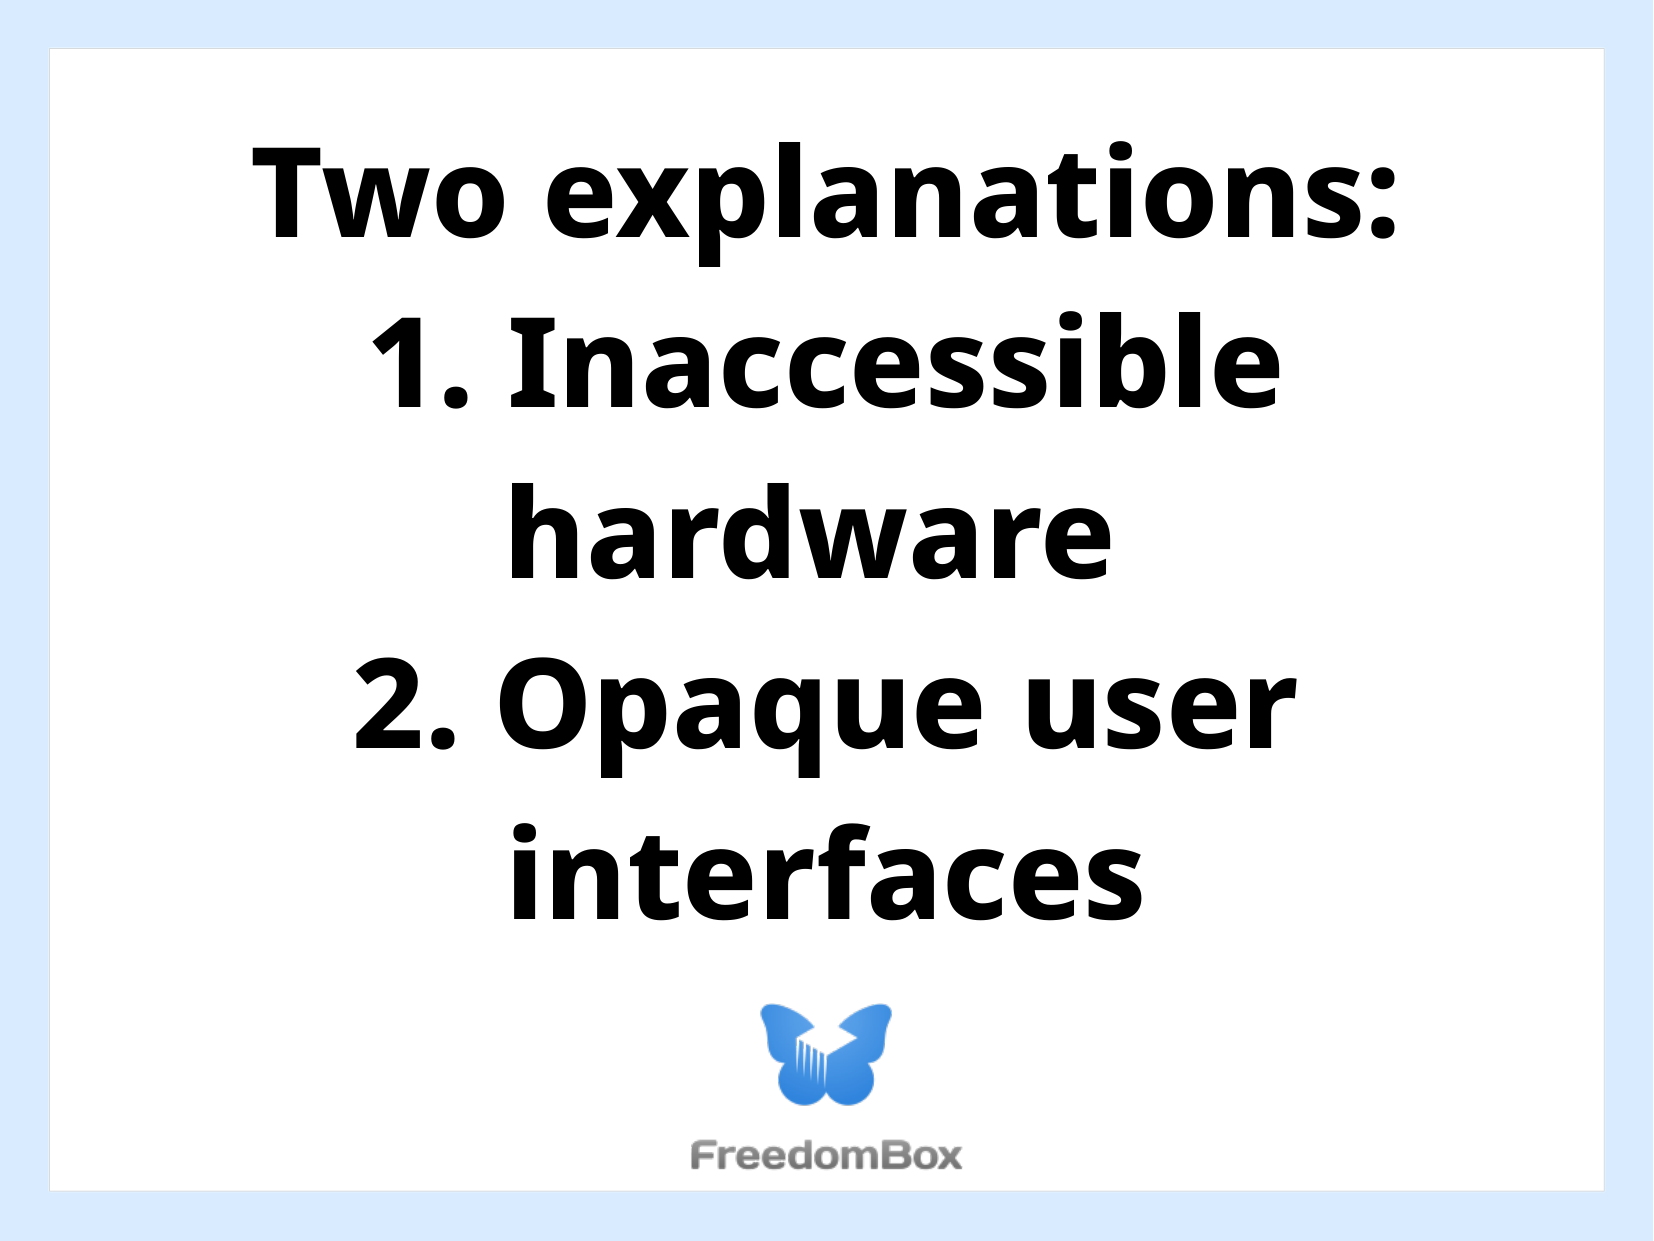

# Two explanations:
1. Inaccessible hardware
2. Opaque user interfaces